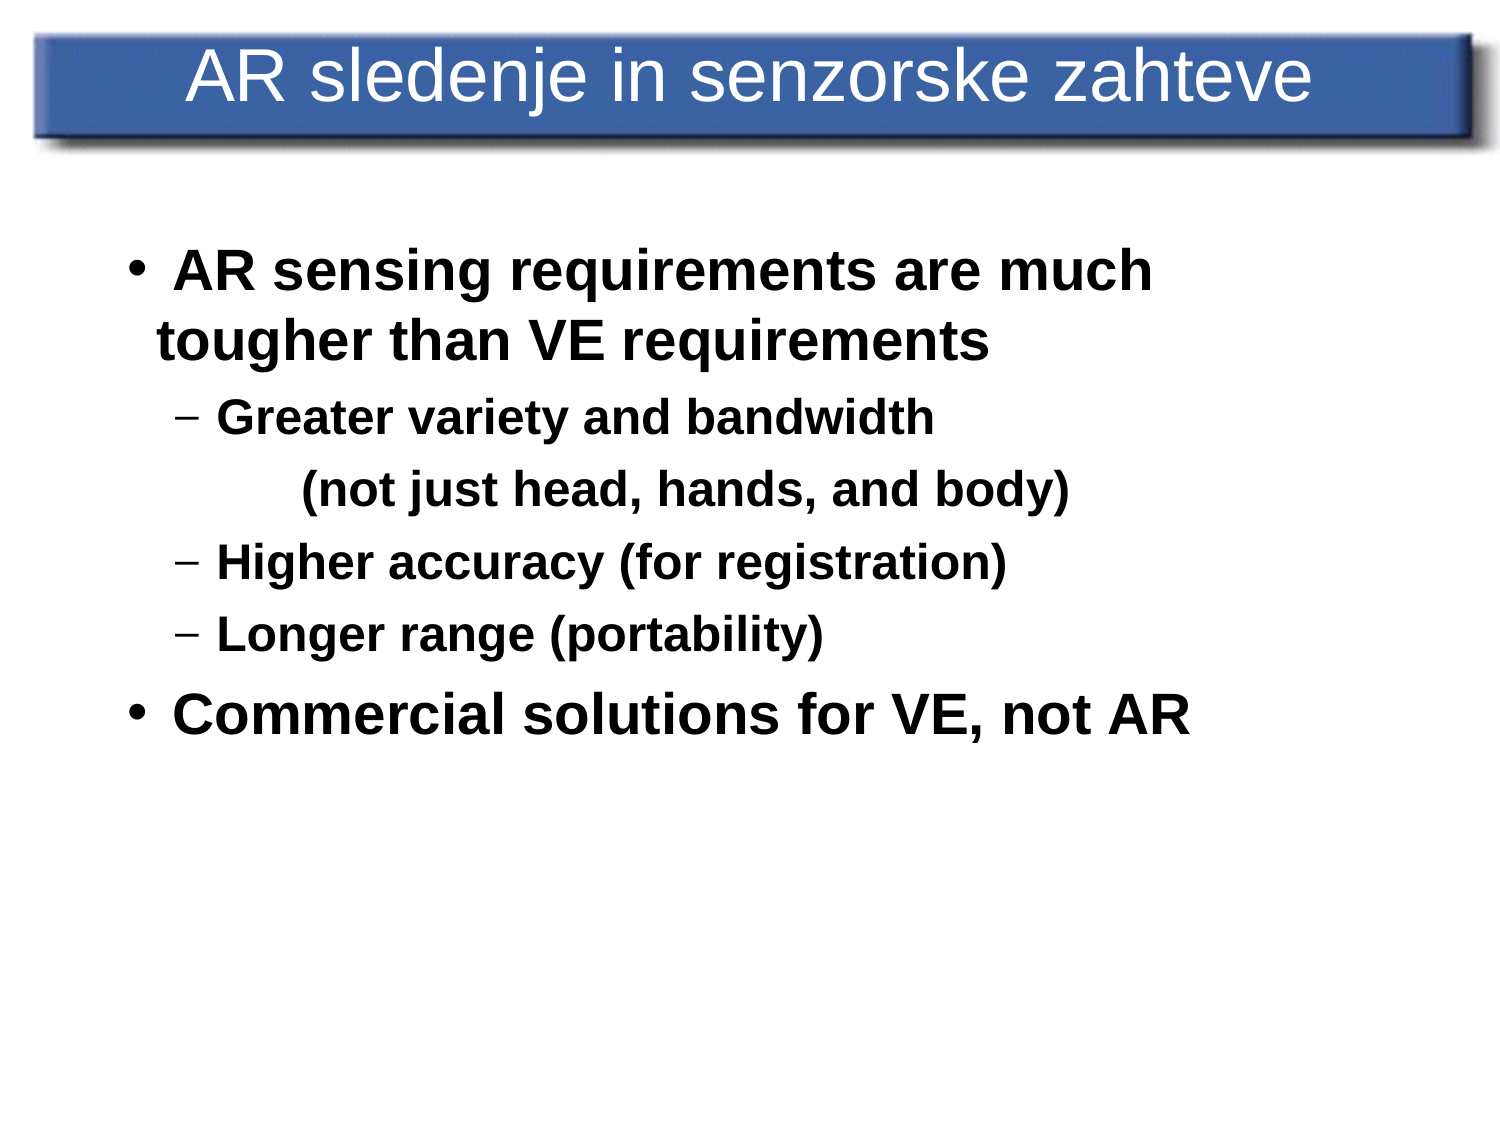

# AR sledenje in senzorske zahteve
 AR sensing requirements are much tougher than VE requirements
 Greater variety and bandwidth
 (not just head, hands, and body)
 Higher accuracy (for registration)
 Longer range (portability)
 Commercial solutions for VE, not AR